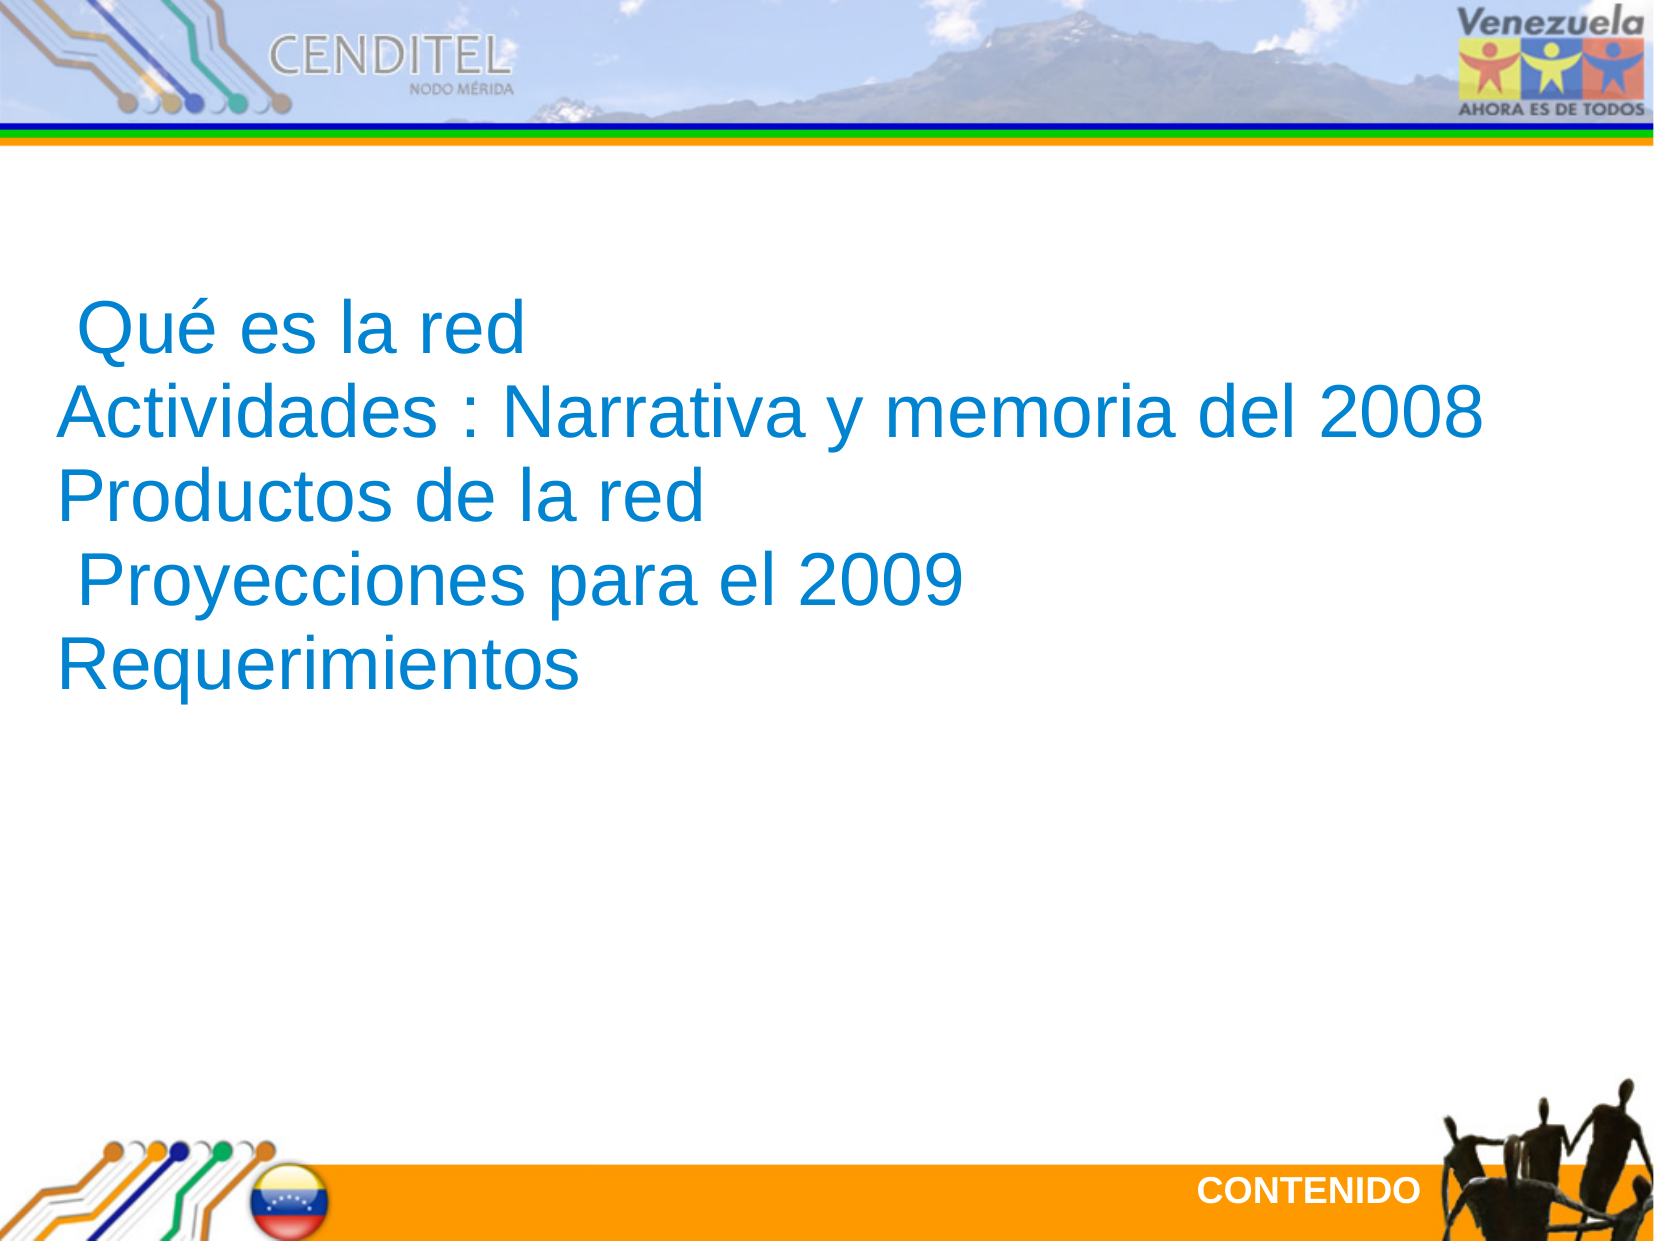

Qué es la red
Actividades : Narrativa y memoria del 2008
Productos de la red
 Proyecciones para el 2009
Requerimientos
CONTENIDO